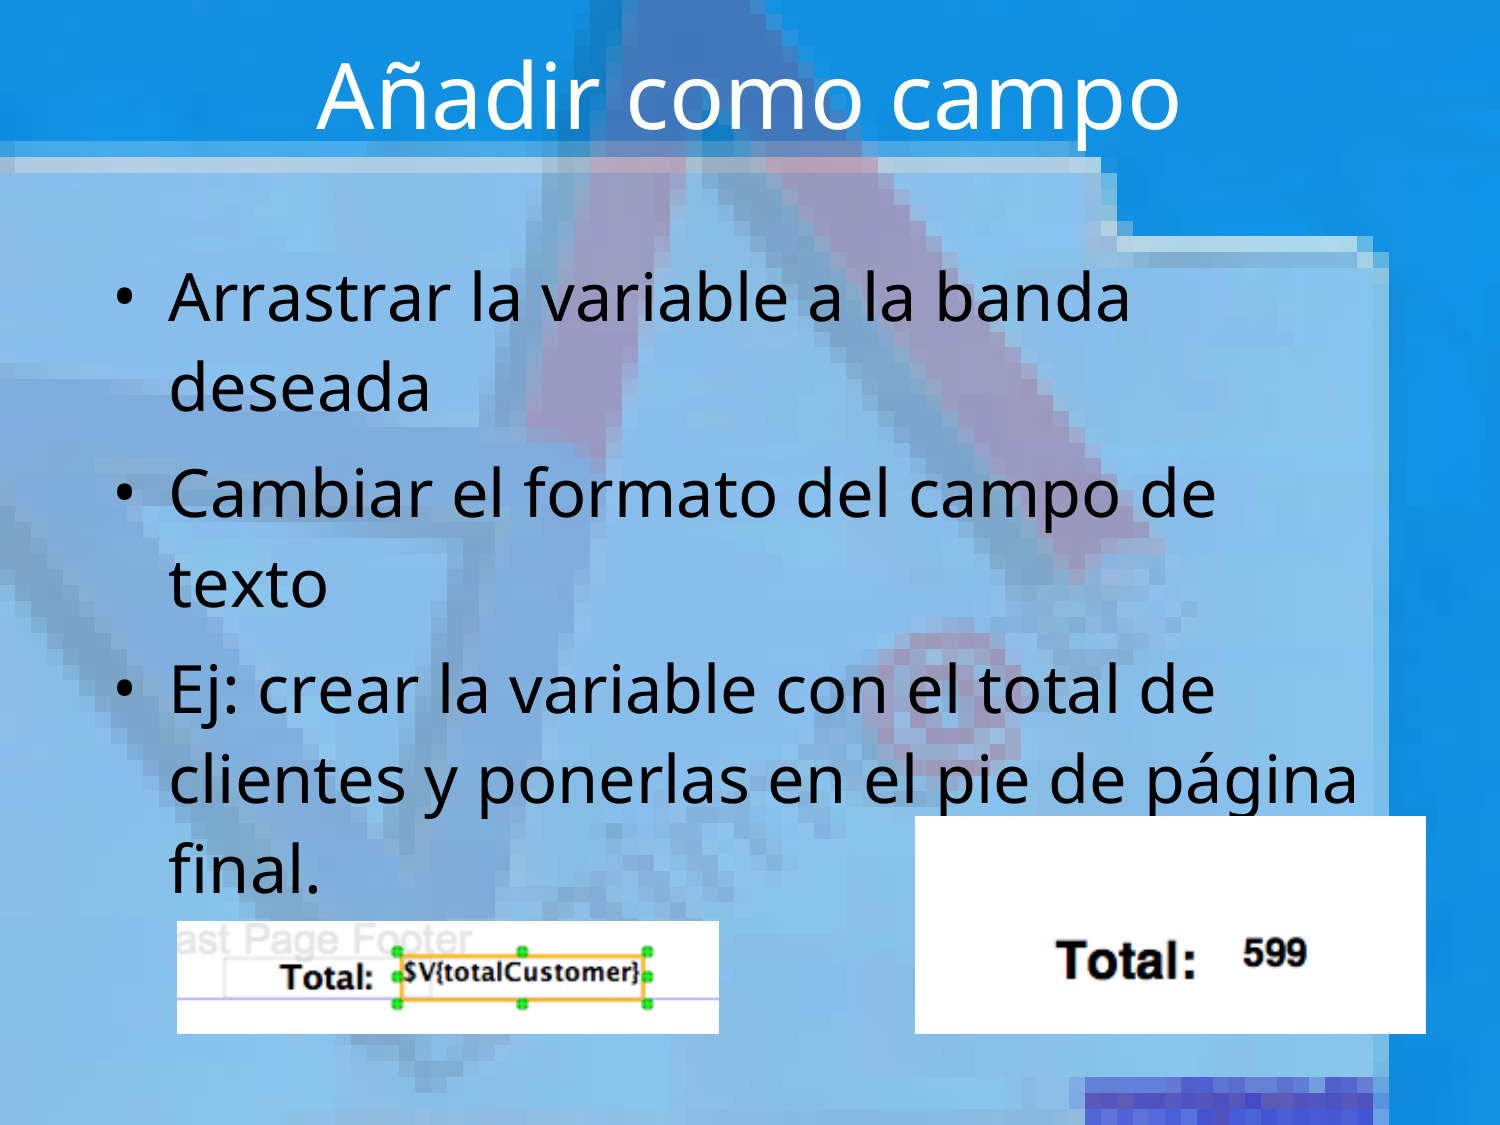

# Añadir como campo
Arrastrar la variable a la banda deseada
Cambiar el formato del campo de texto
Ej: crear la variable con el total de clientes y ponerlas en el pie de página final.